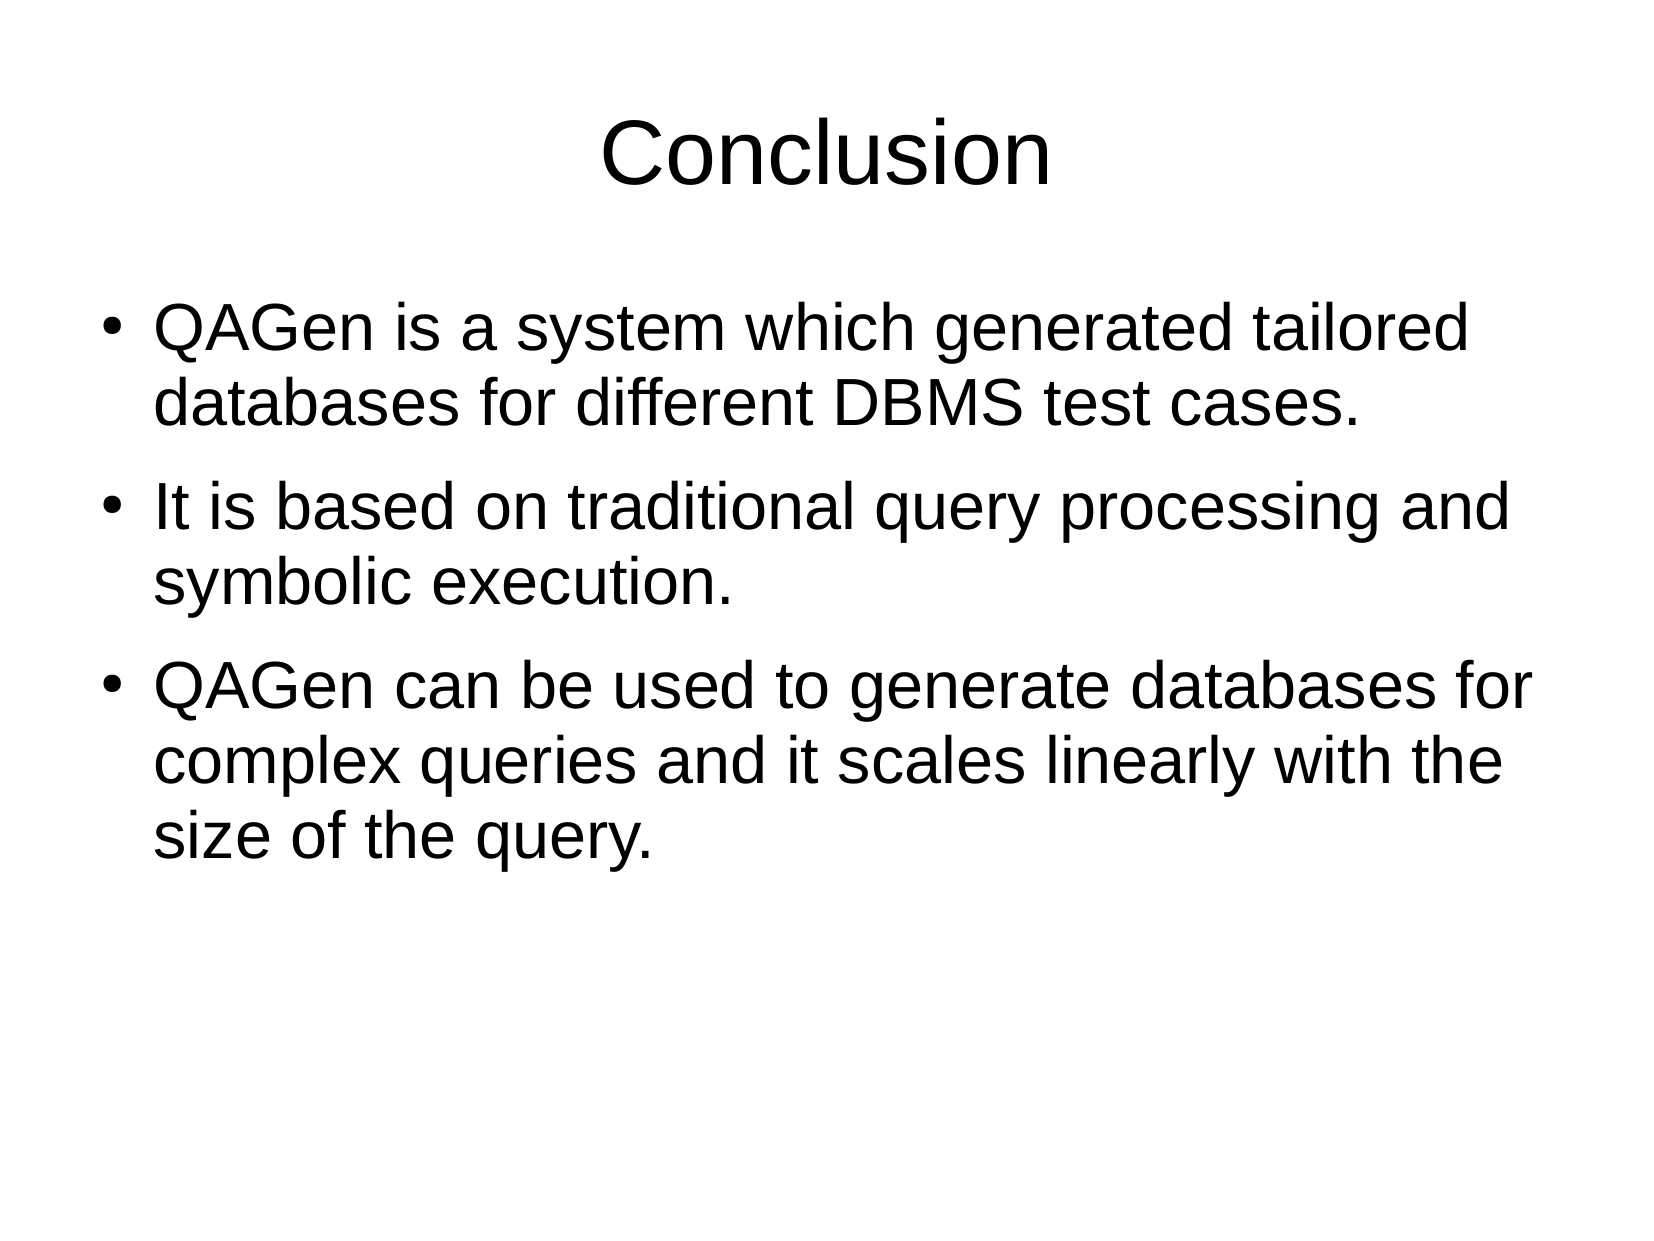

# Conclusion
QAGen is a system which generated tailored databases for different DBMS test cases.
It is based on traditional query processing and symbolic execution.
QAGen can be used to generate databases for complex queries and it scales linearly with the size of the query.